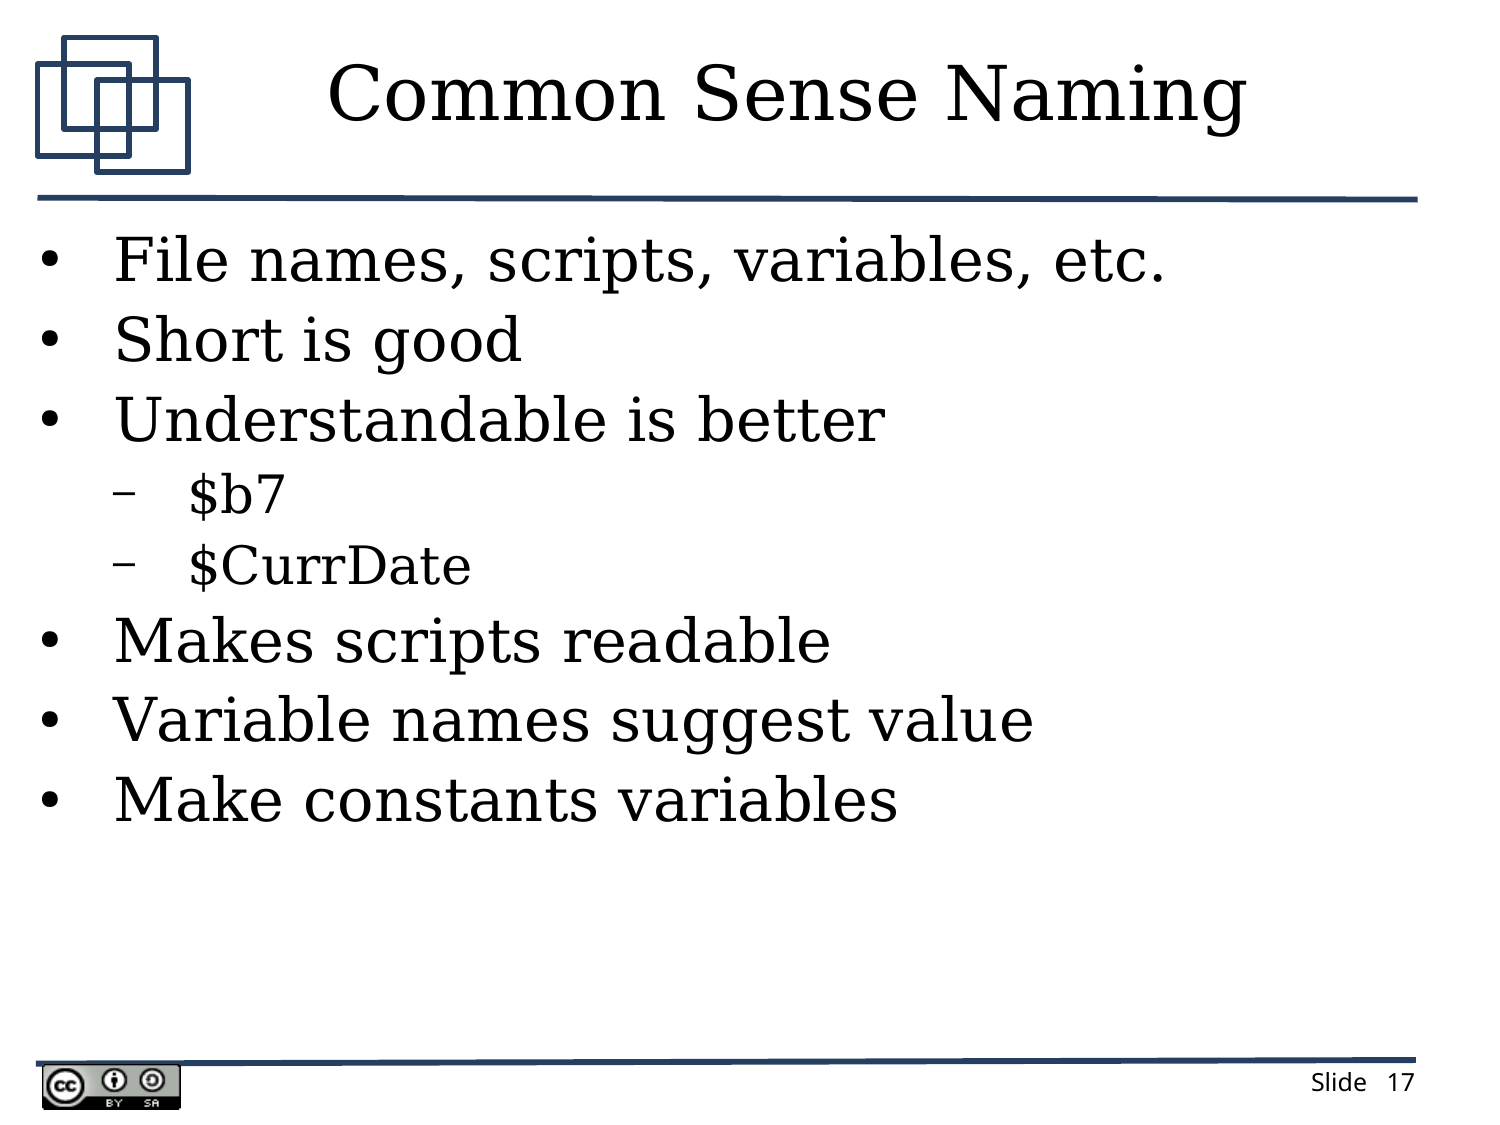

# Common Sense Naming
File names, scripts, variables, etc.
Short is good
Understandable is better
$b7
$CurrDate
Makes scripts readable
Variable names suggest value
Make constants variables